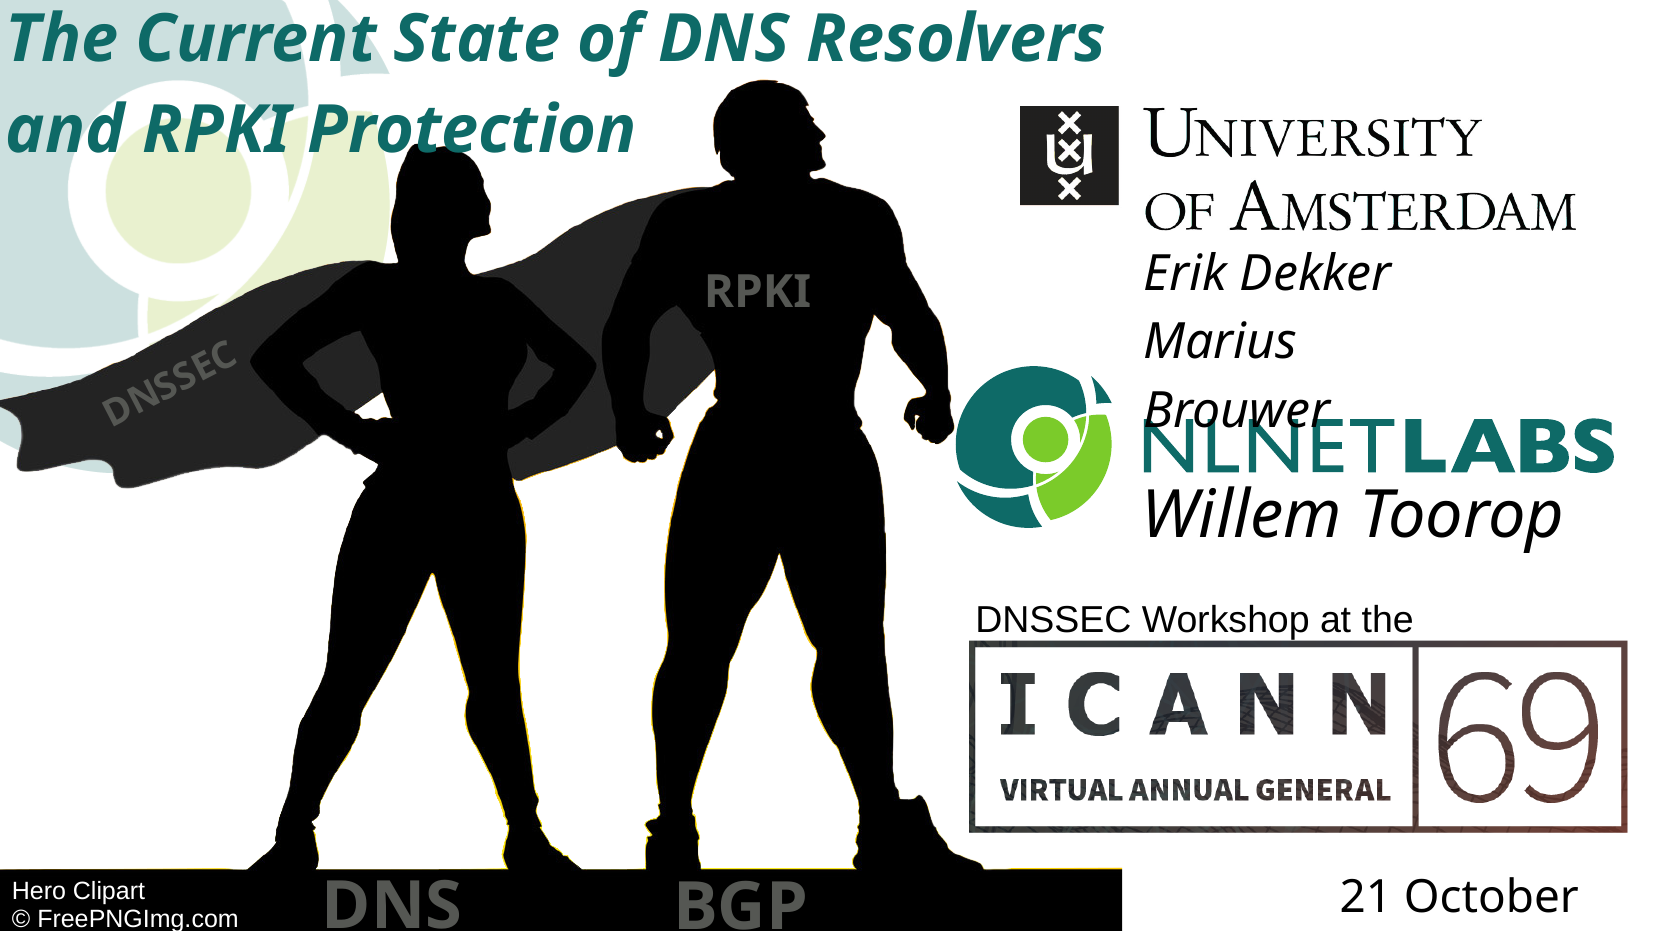

The Current State of DNS Resolvers
and RPKI Protection
Erik Dekker
Marius Brouwer
RPKI
DNSSEC
Willem Toorop
DNSSEC Workshop at the
DNS
BGP
21 October 2020
Hero Clipart
© FreePNGImg.com